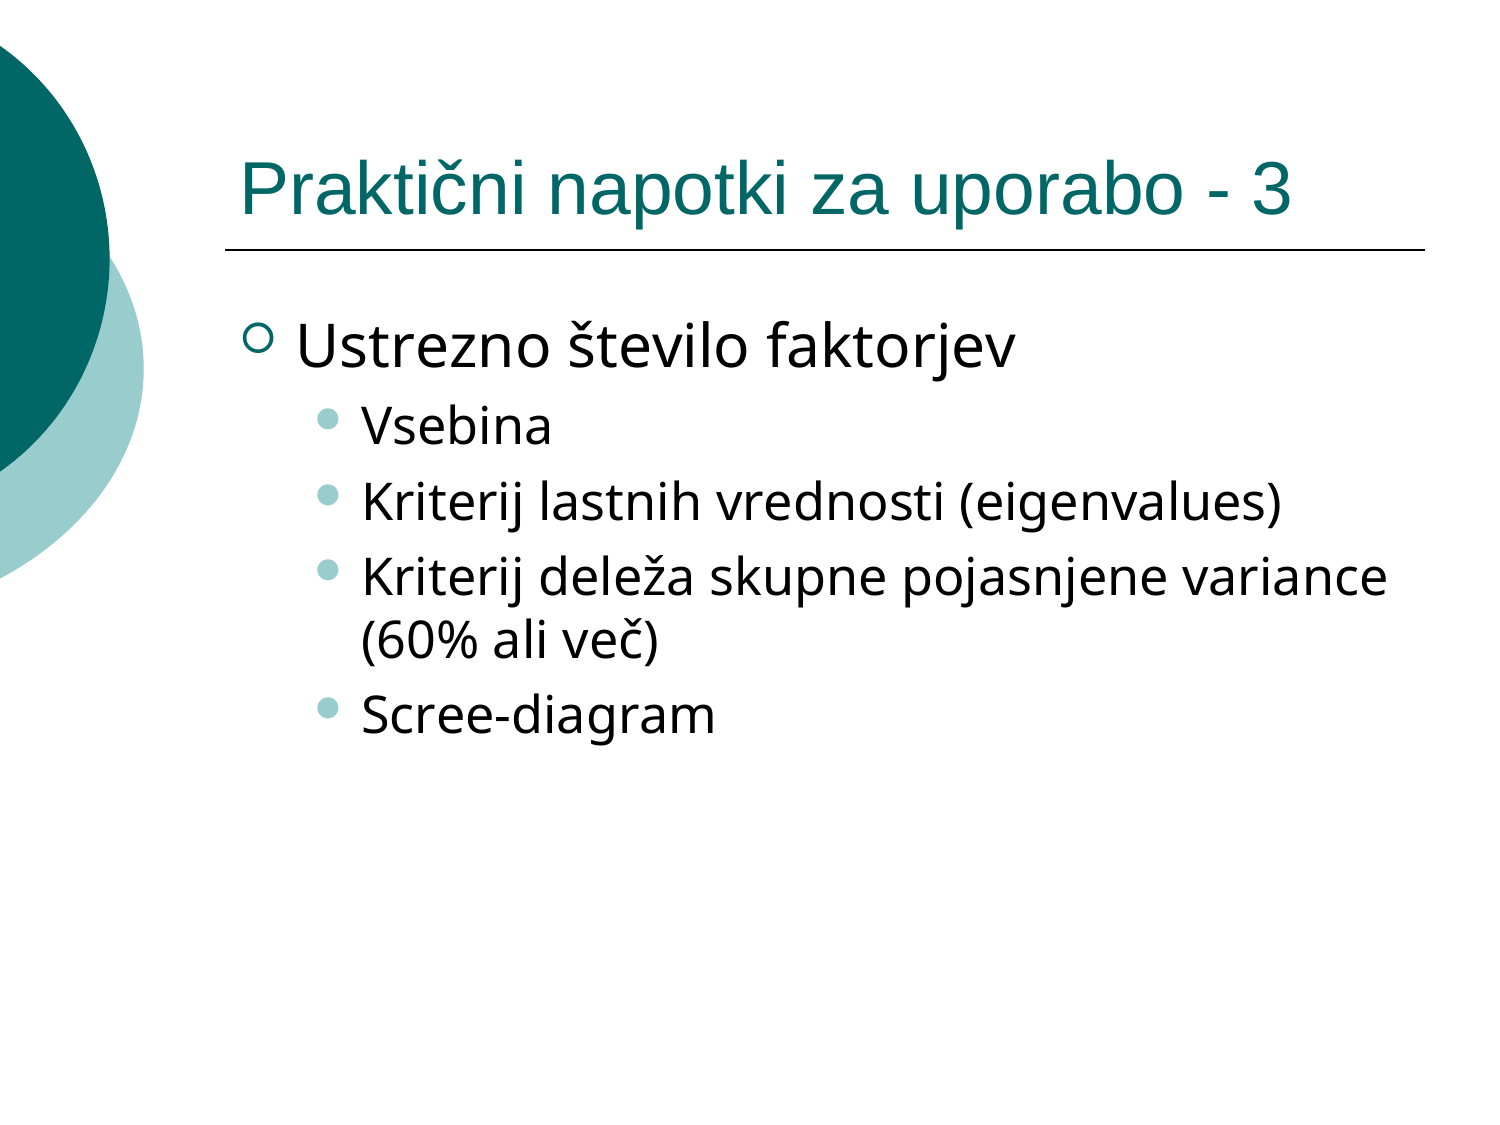

# Praktični napotki za uporabo - 3
Ustrezno število faktorjev
Vsebina
Kriterij lastnih vrednosti (eigenvalues)
Kriterij deleža skupne pojasnjene variance (60% ali več)
Scree-diagram